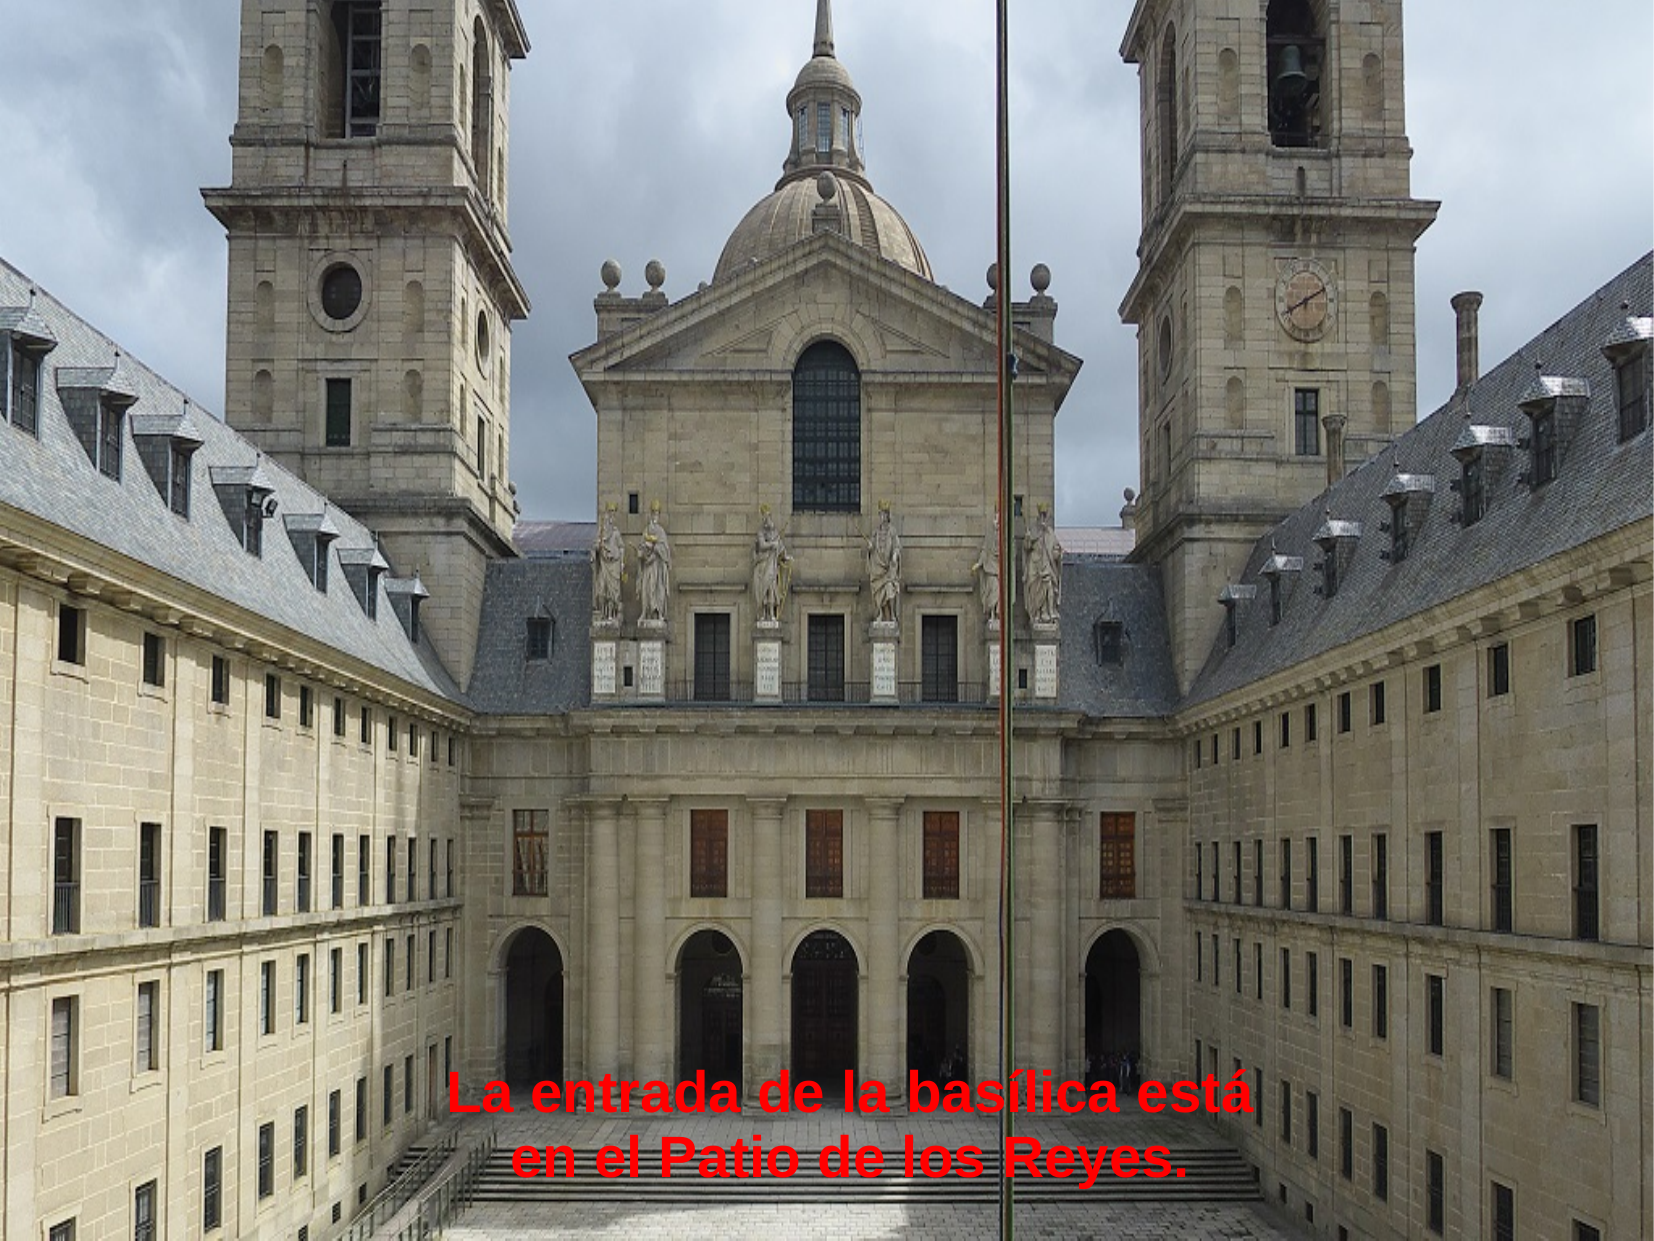

# La entrada de la basílica está en el Patio de los Reyes.